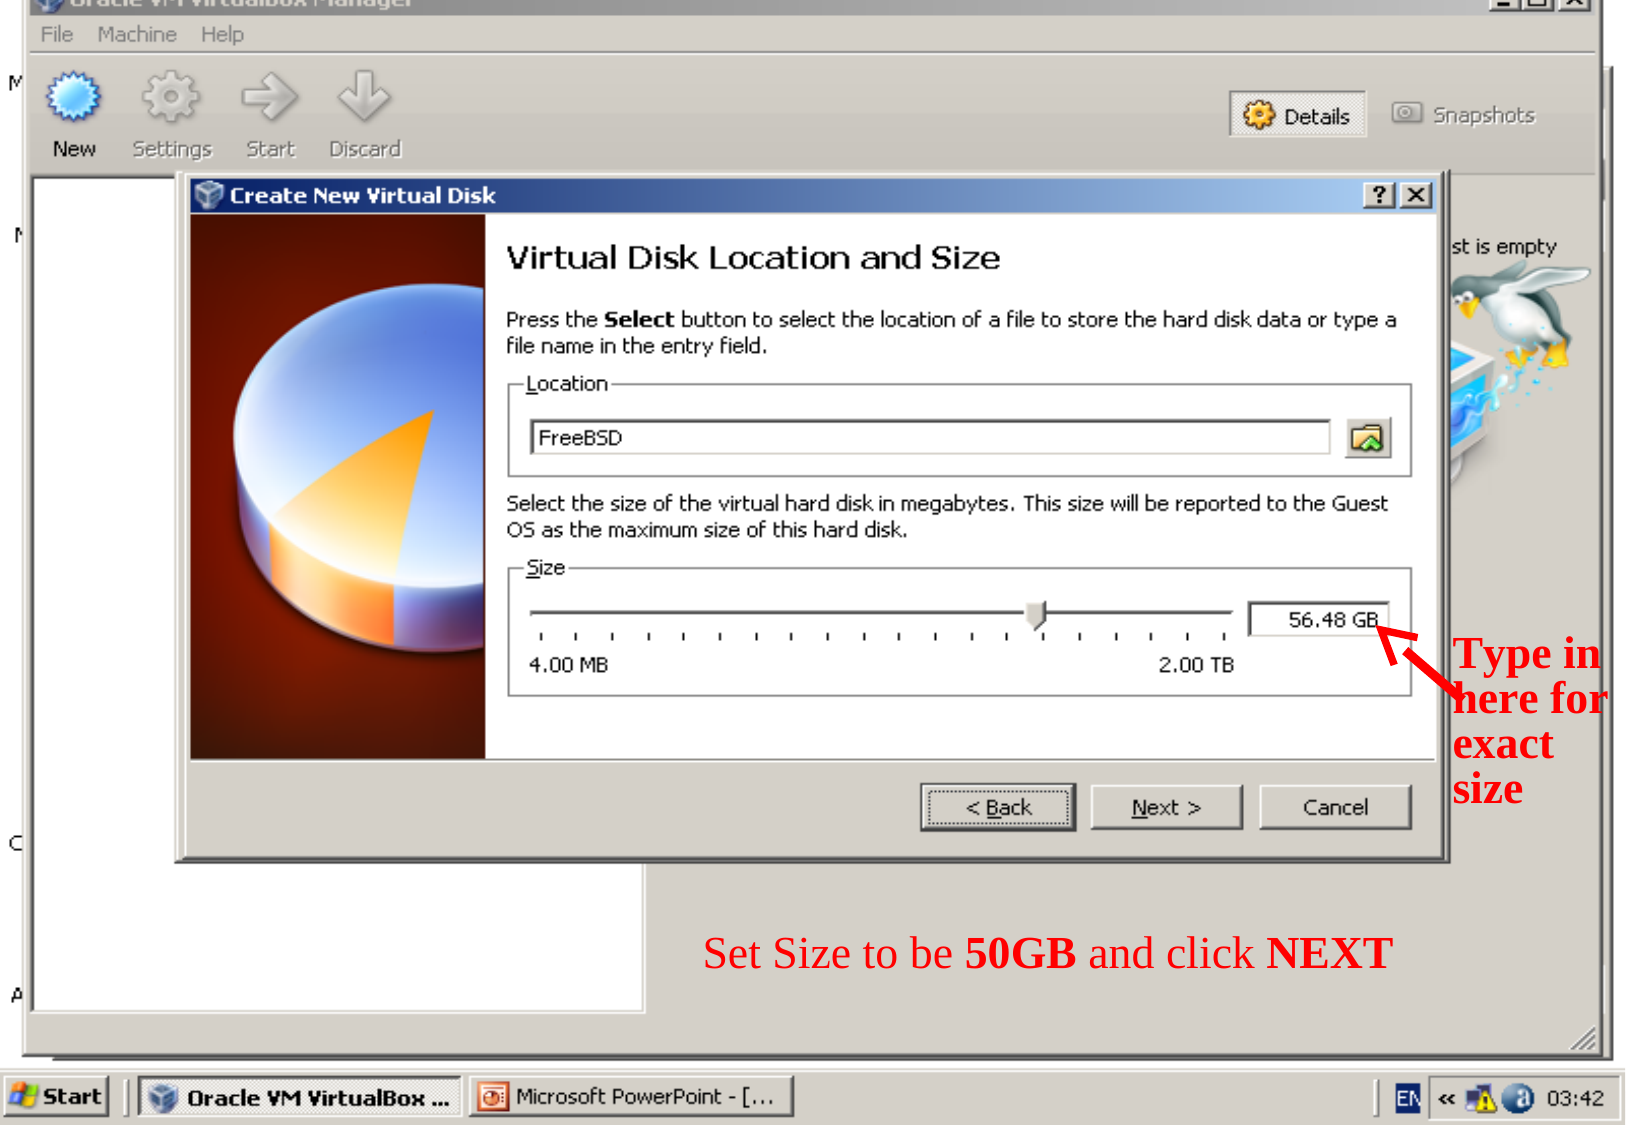

#
Type in here for exact size
Set Size to be 50GB and click NEXT